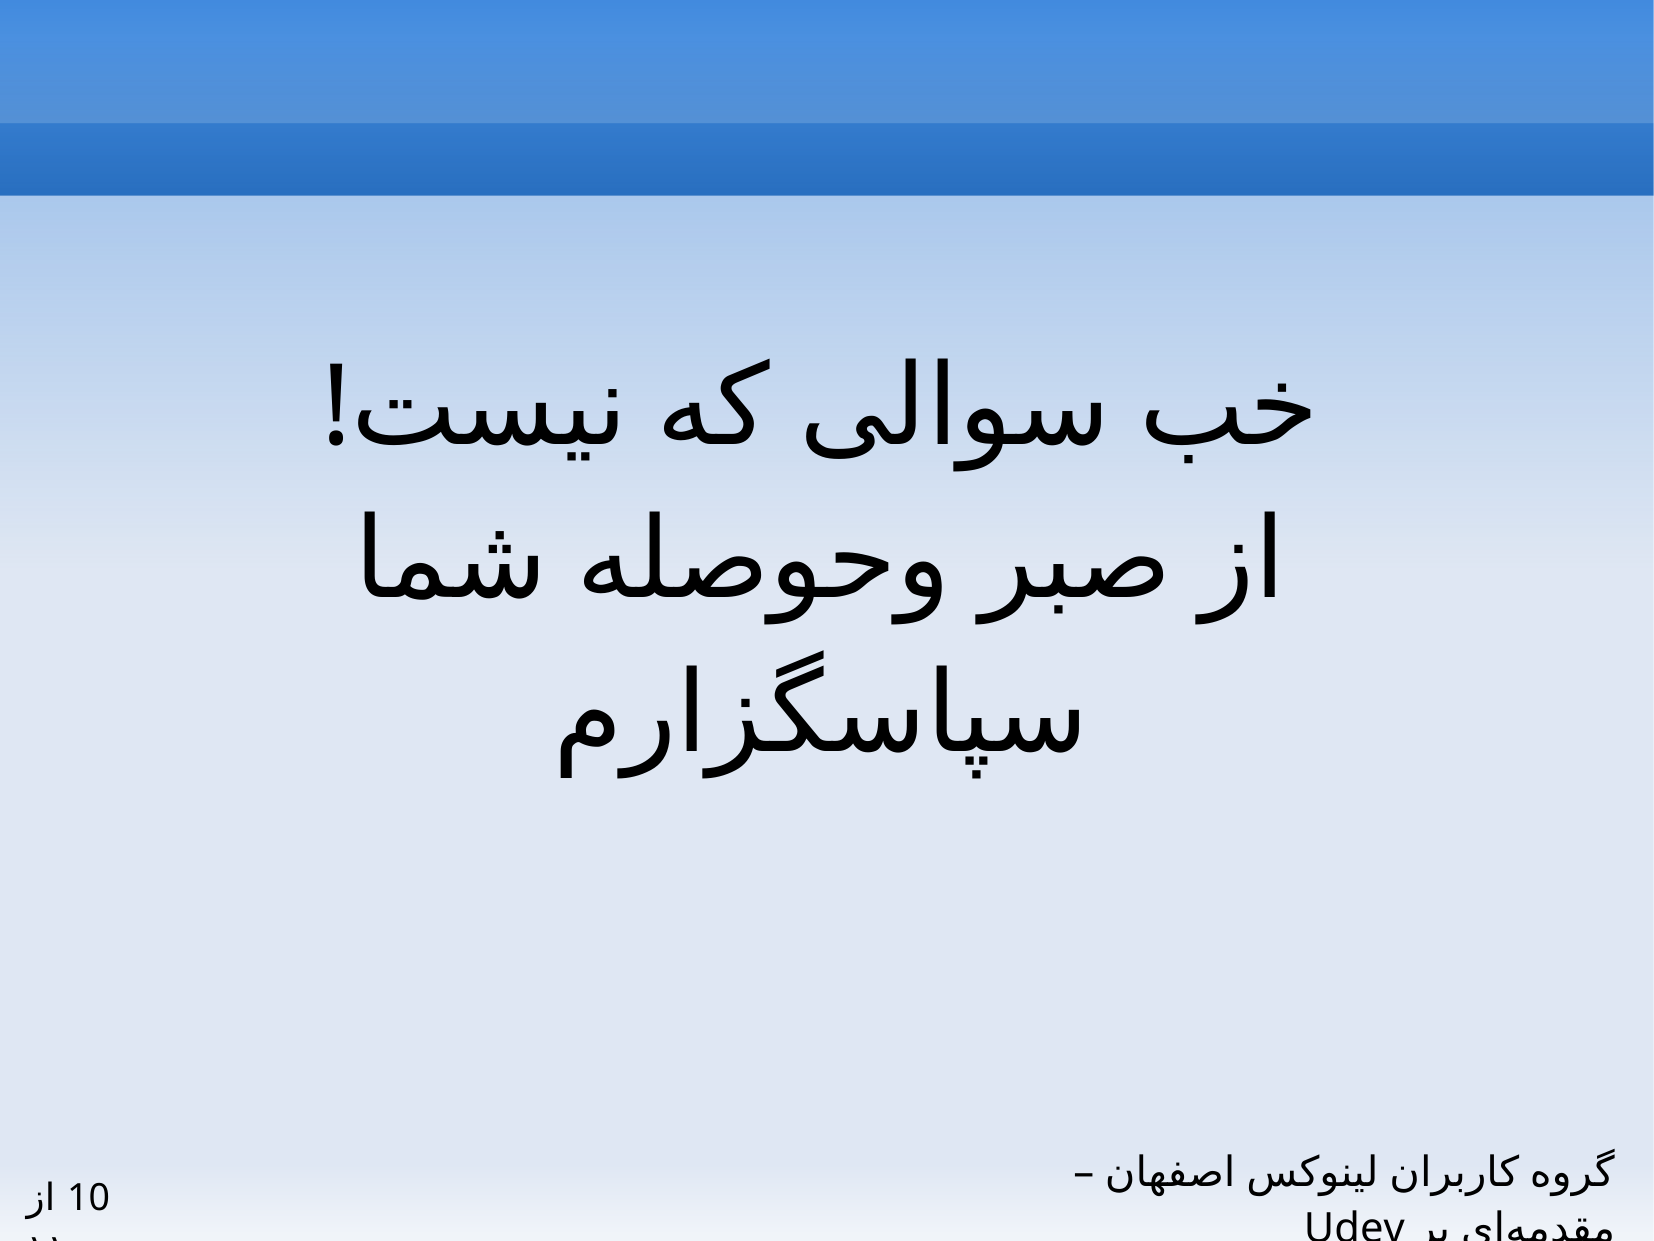

# خب سوالی که نیست!
از صبر وحوصله شما سپاسگزارم
گروه کاربران لینوکس اصفهان – مقدمه‌ای بر Udev
10 از ۱۱